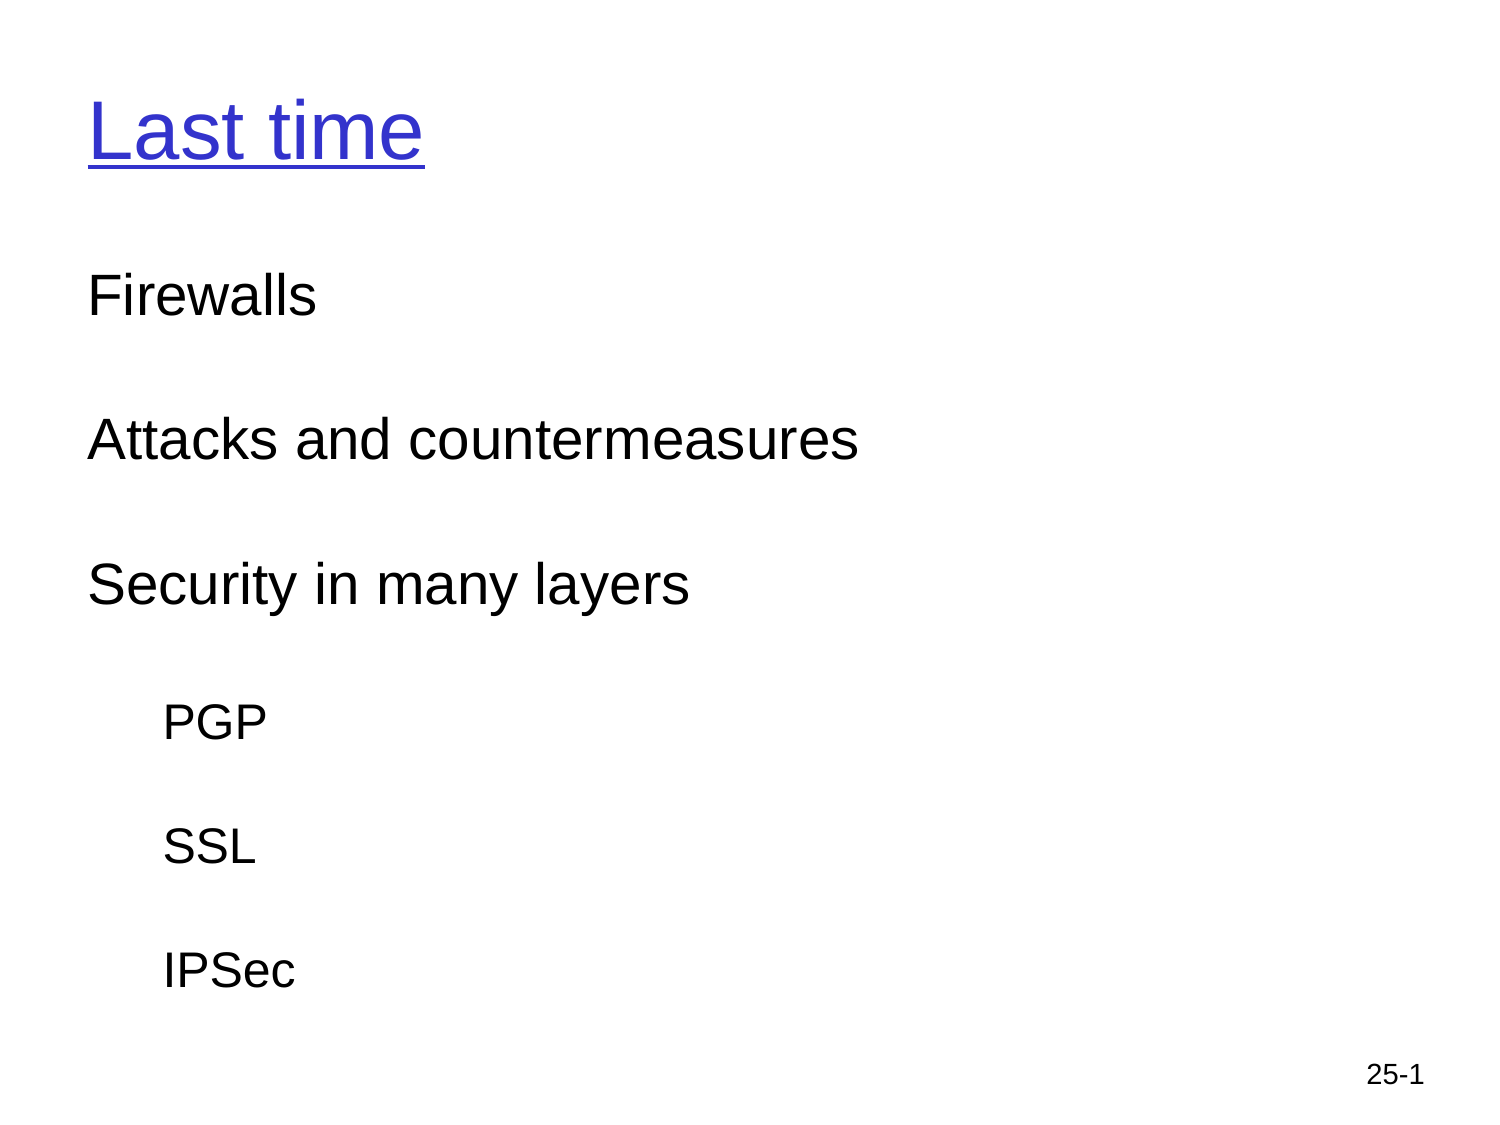

# Last time
Firewalls
Attacks and countermeasures
Security in many layers
PGP
SSL
IPSec
1